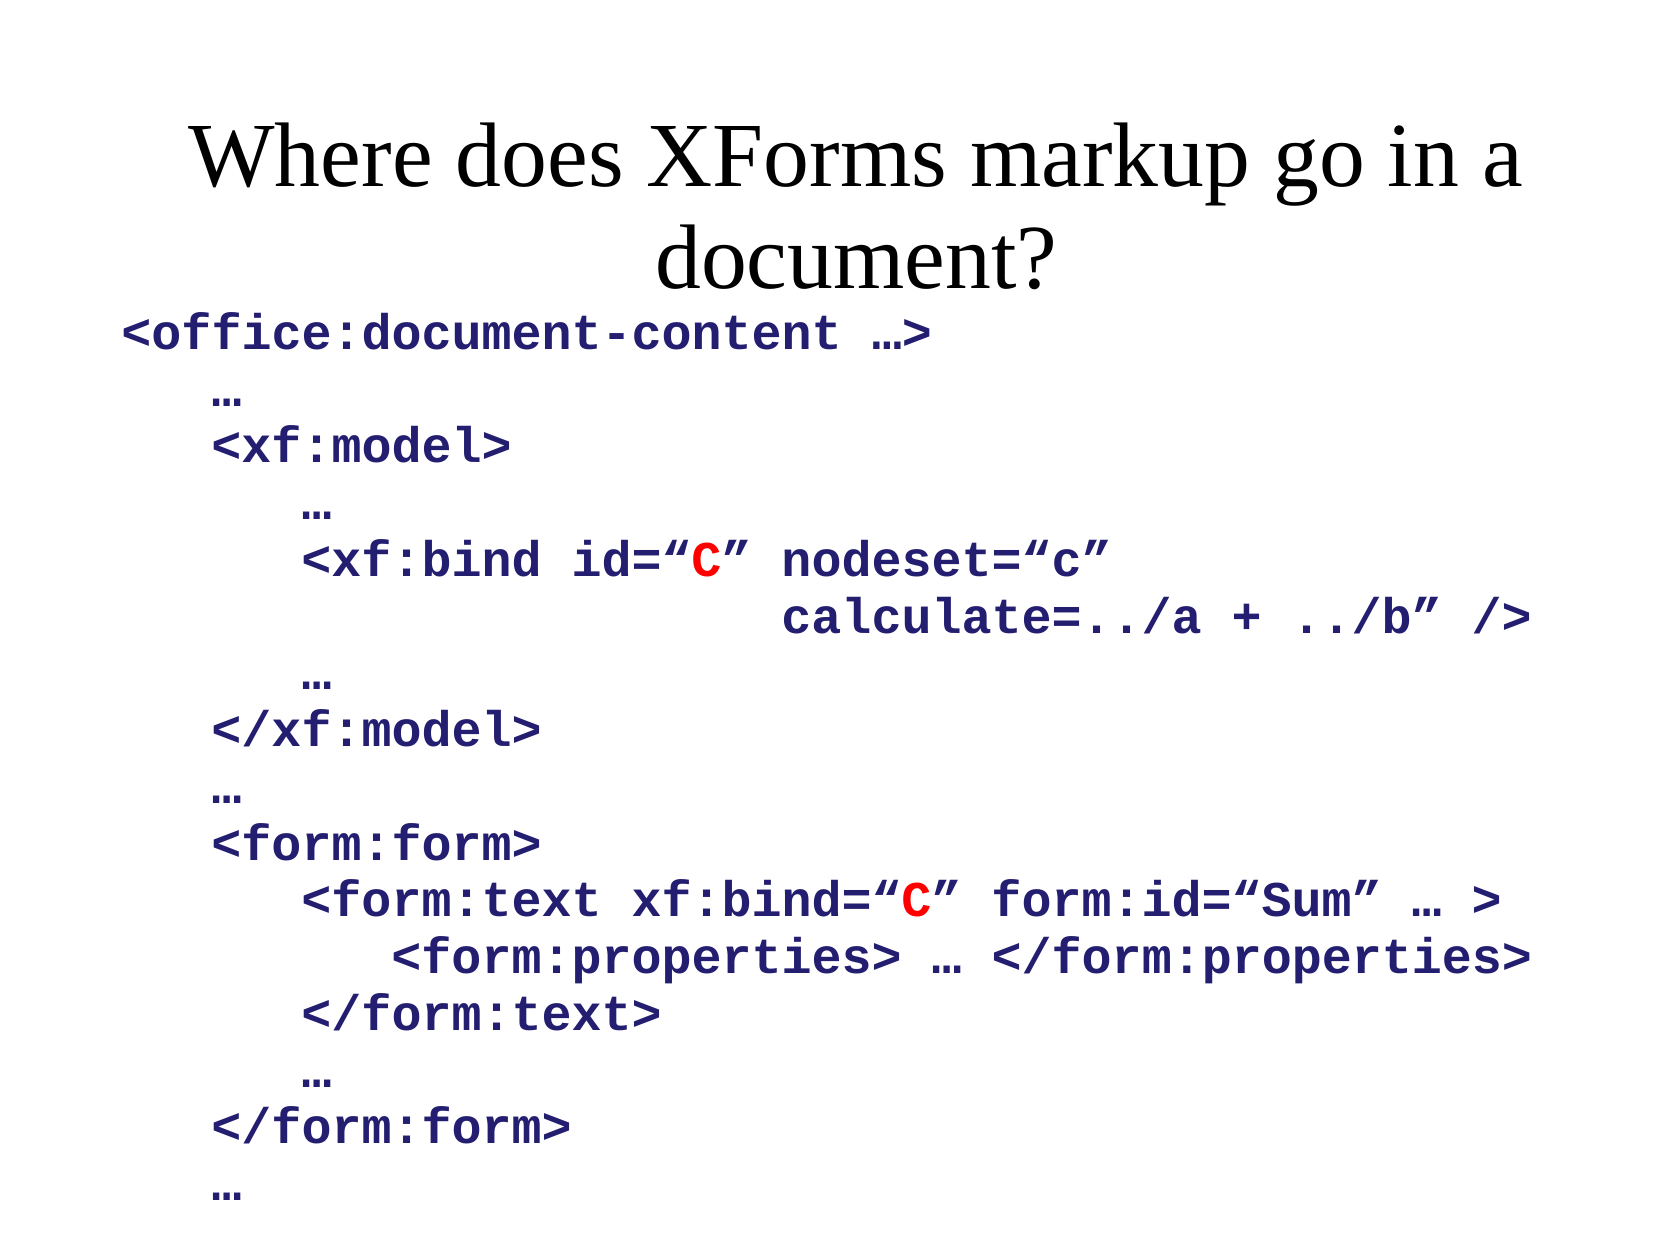

# Where does XForms markup go in a document?
<office:document-content …>
 …
 <xf:model>
 …
 <xf:bind id=“C” nodeset=“c”
 calculate=../a + ../b” />
 …
 </xf:model>
 …
 <form:form>
 <form:text xf:bind=“C” form:id=“Sum” … >
 <form:properties> … </form:properties>
 </form:text>
 …
 </form:form>
 …